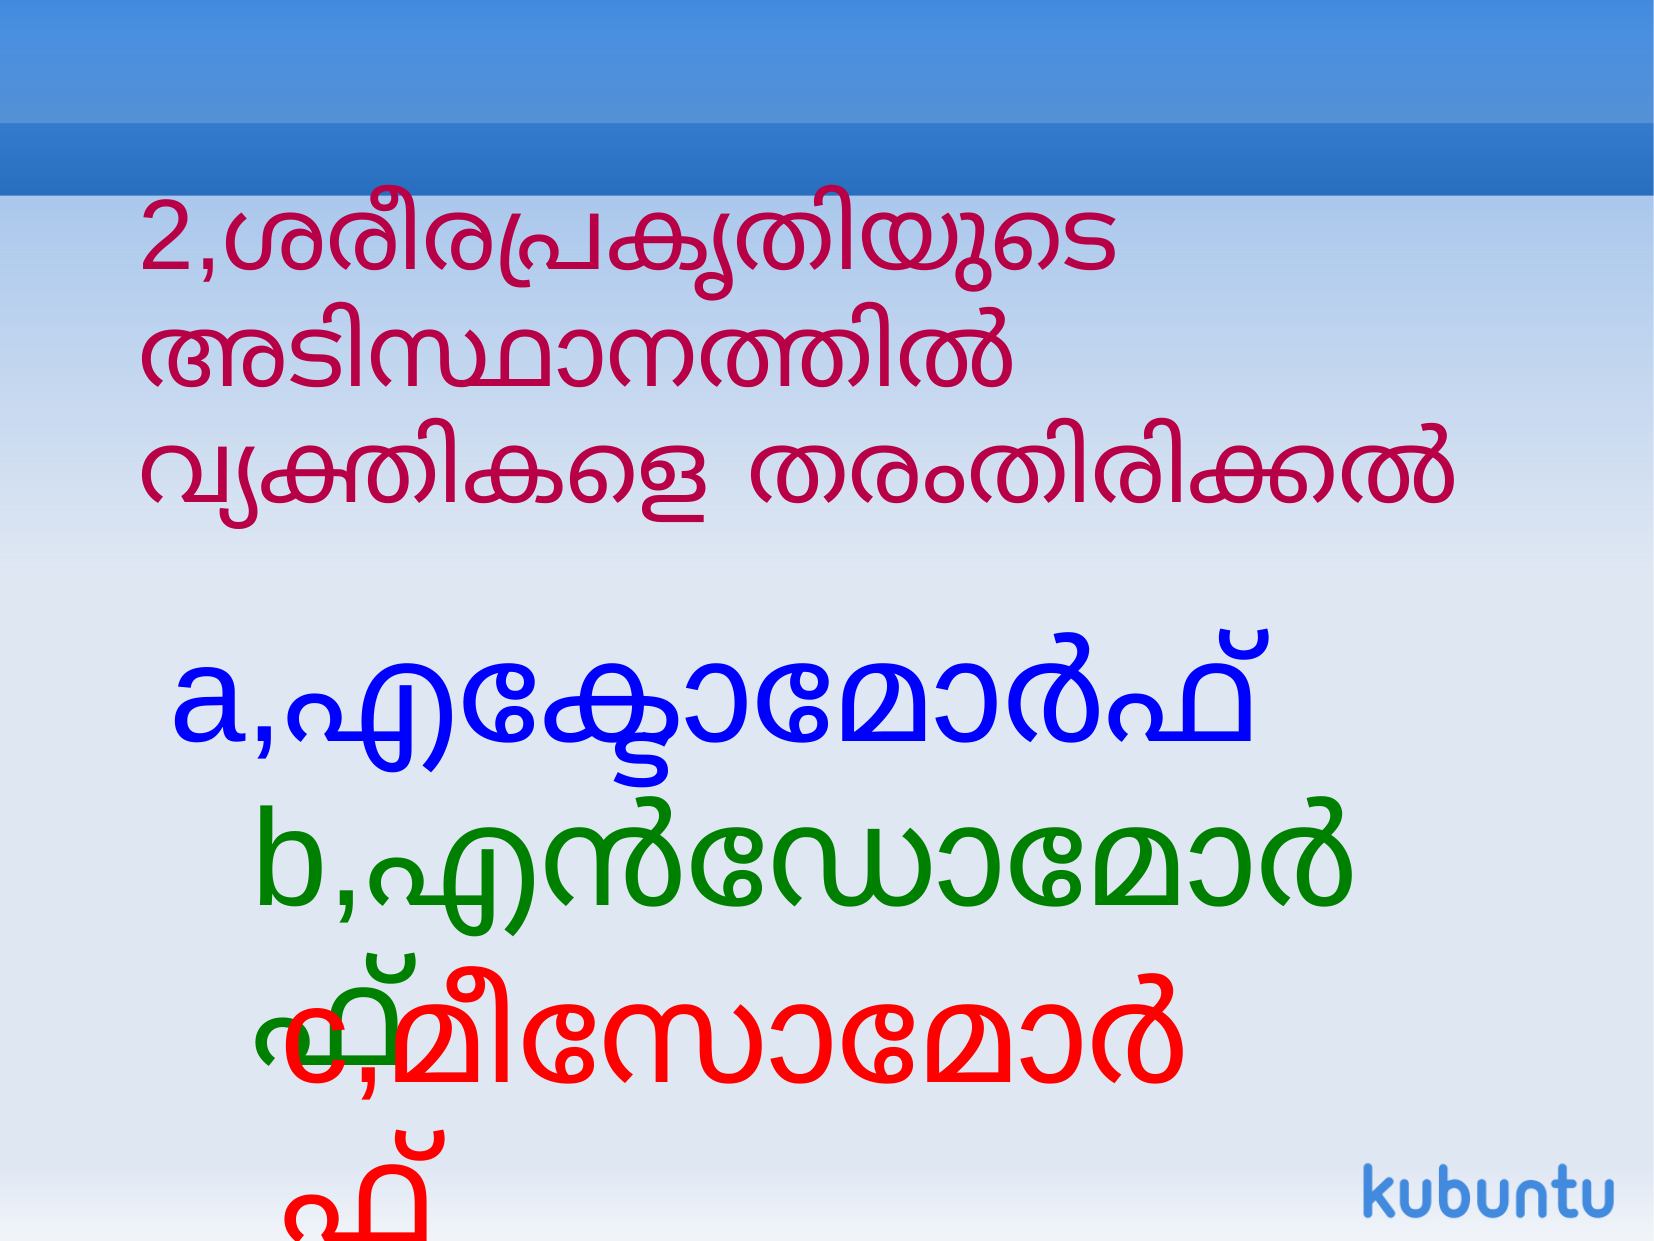

2,ശരീരപ്രകൃതിയുടെ
അടിസ്ഥാനത്തില്‍
വ്യക്തികളെ തരംതിരിക്കല്‍
# a,എക്ടോമോര്‍ഫ്
b,എന്‍ഡോമോര്‍ഫ്
c,മീസോമോര്‍ഫ്